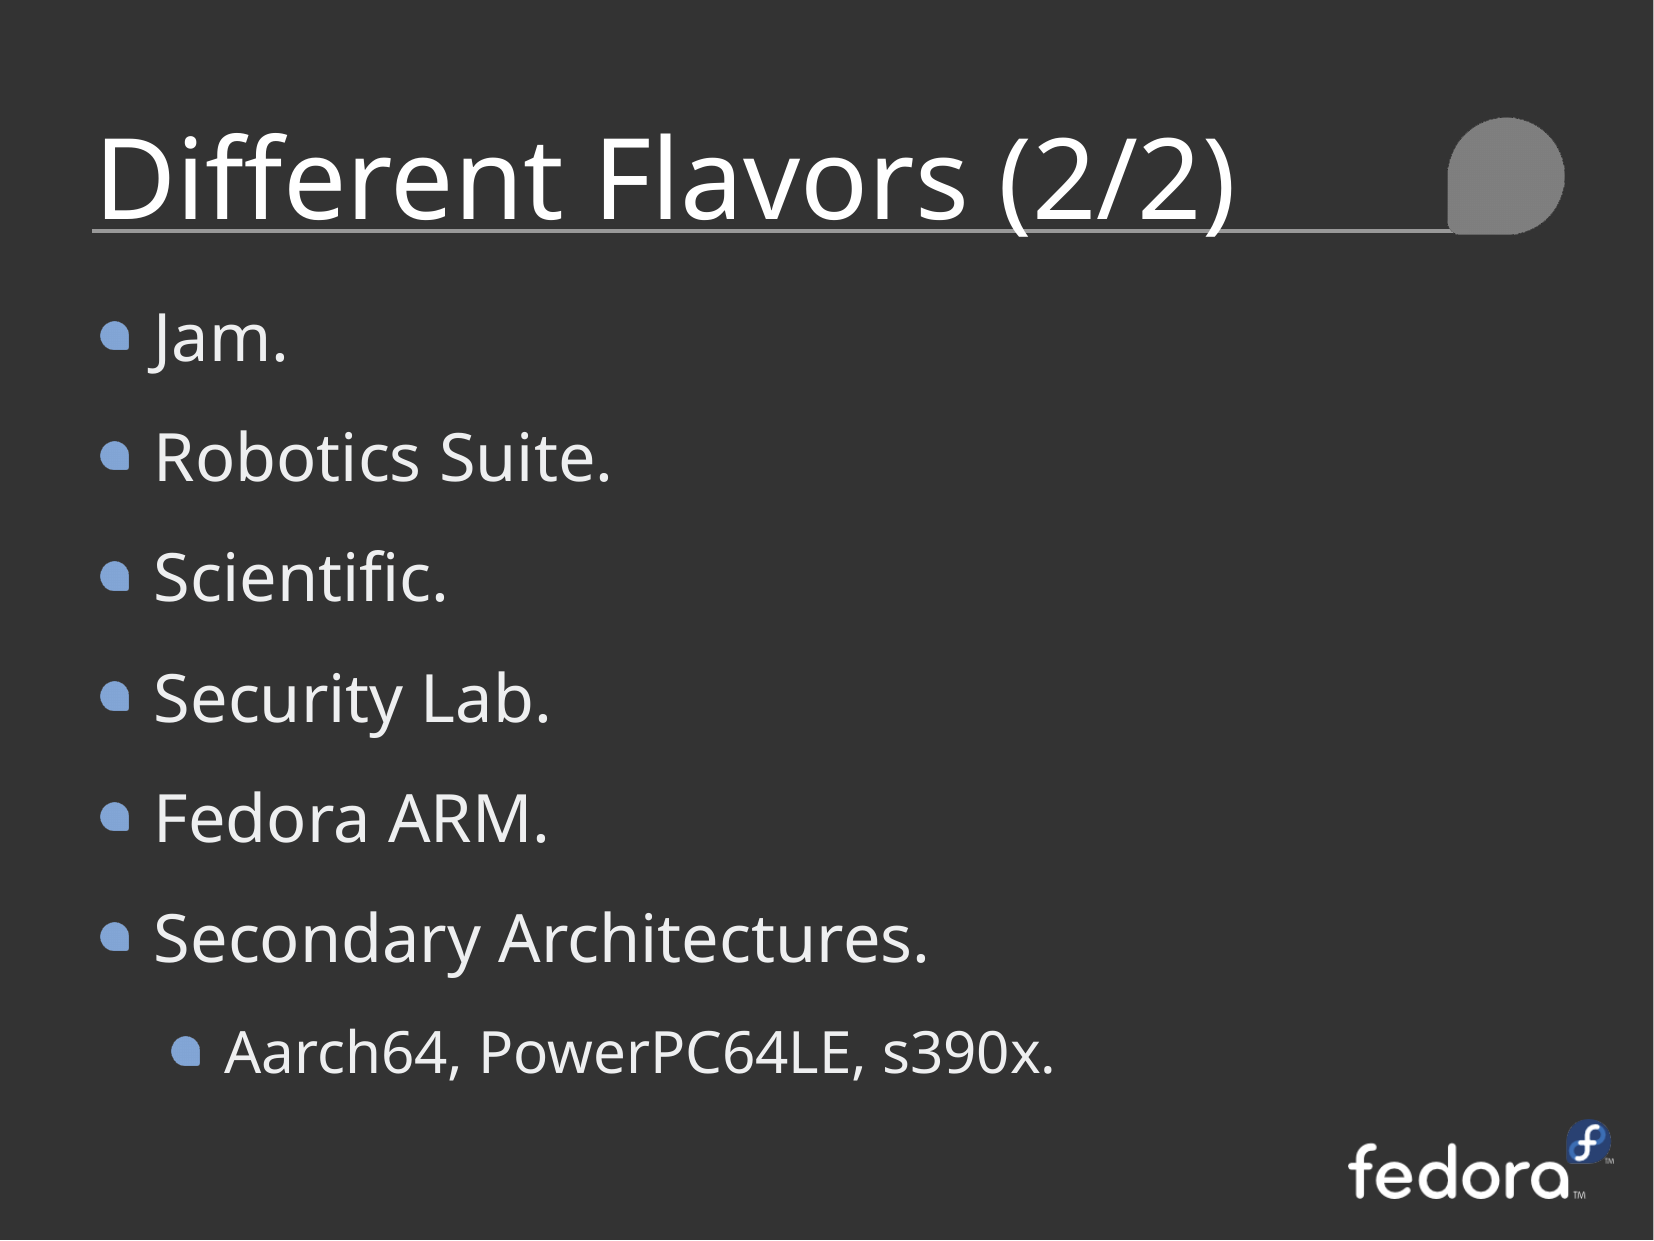

Different Flavors (2/2)
# Jam.
Robotics Suite.
Scientific.
Security Lab.
Fedora ARM.
Secondary Architectures.
Aarch64, PowerPC64LE, s390x.